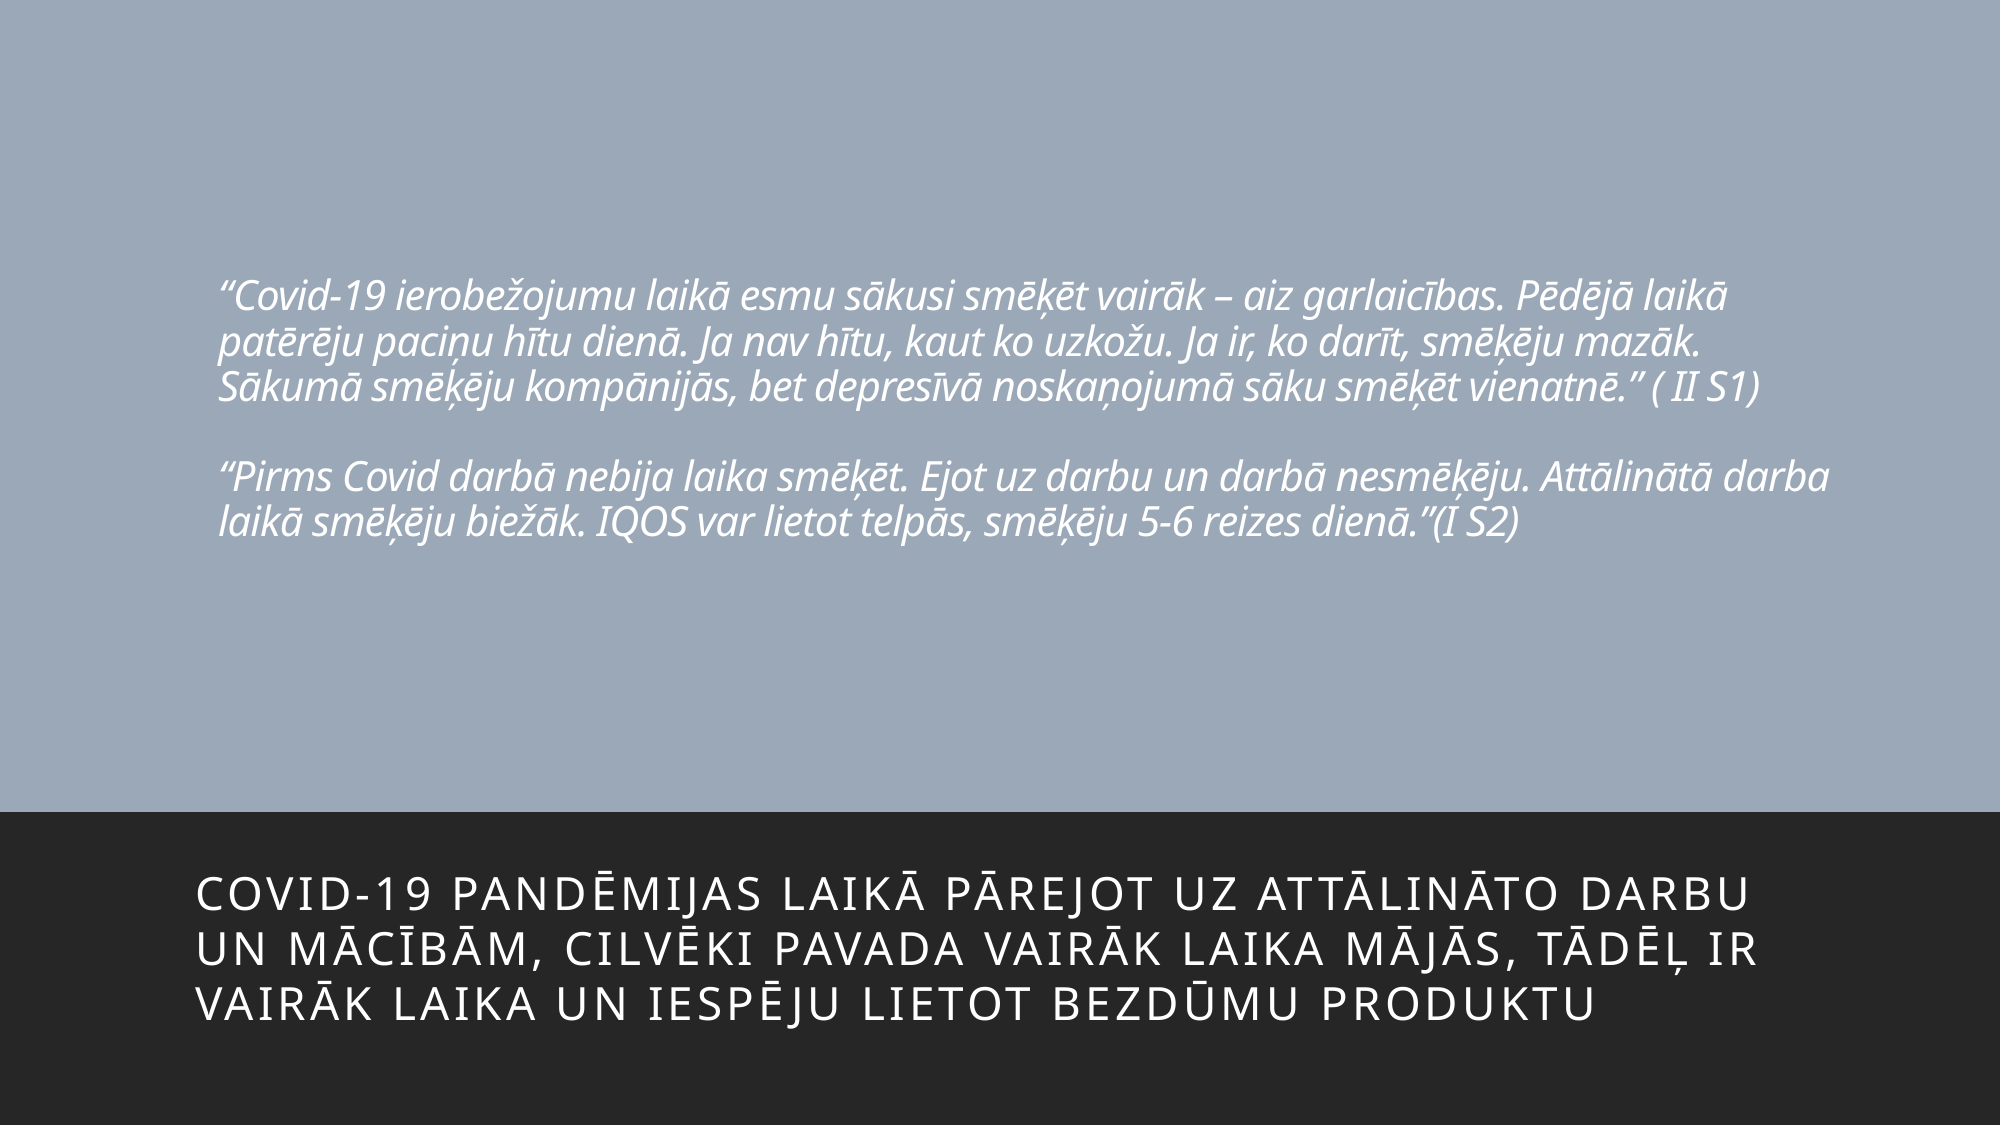

# “Covid-19 ierobežojumu laikā esmu sākusi smēķēt vairāk – aiz garlaicības. Pēdējā laikā patērēju paciņu hītu dienā. Ja nav hītu, kaut ko uzkožu. Ja ir, ko darīt, smēķēju mazāk. Sākumā smēķēju kompānijās, bet depresīvā noskaņojumā sāku smēķēt vienatnē.” ( II S1) “Pirms Covid darbā nebija laika smēķēt. Ejot uz darbu un darbā nesmēķēju. Attālinātā darba laikā smēķēju biežāk. IQOS var lietot telpās, smēķēju 5-6 reizes dienā.”(I S2)
Covid-19 pandēmijas laikā pārejot uz attālināto darbu un mācībām, cilvēki pavada vairāk laika mājās, tādēļ ir vairāk laika un iespēju lietot bezdūmu produktu